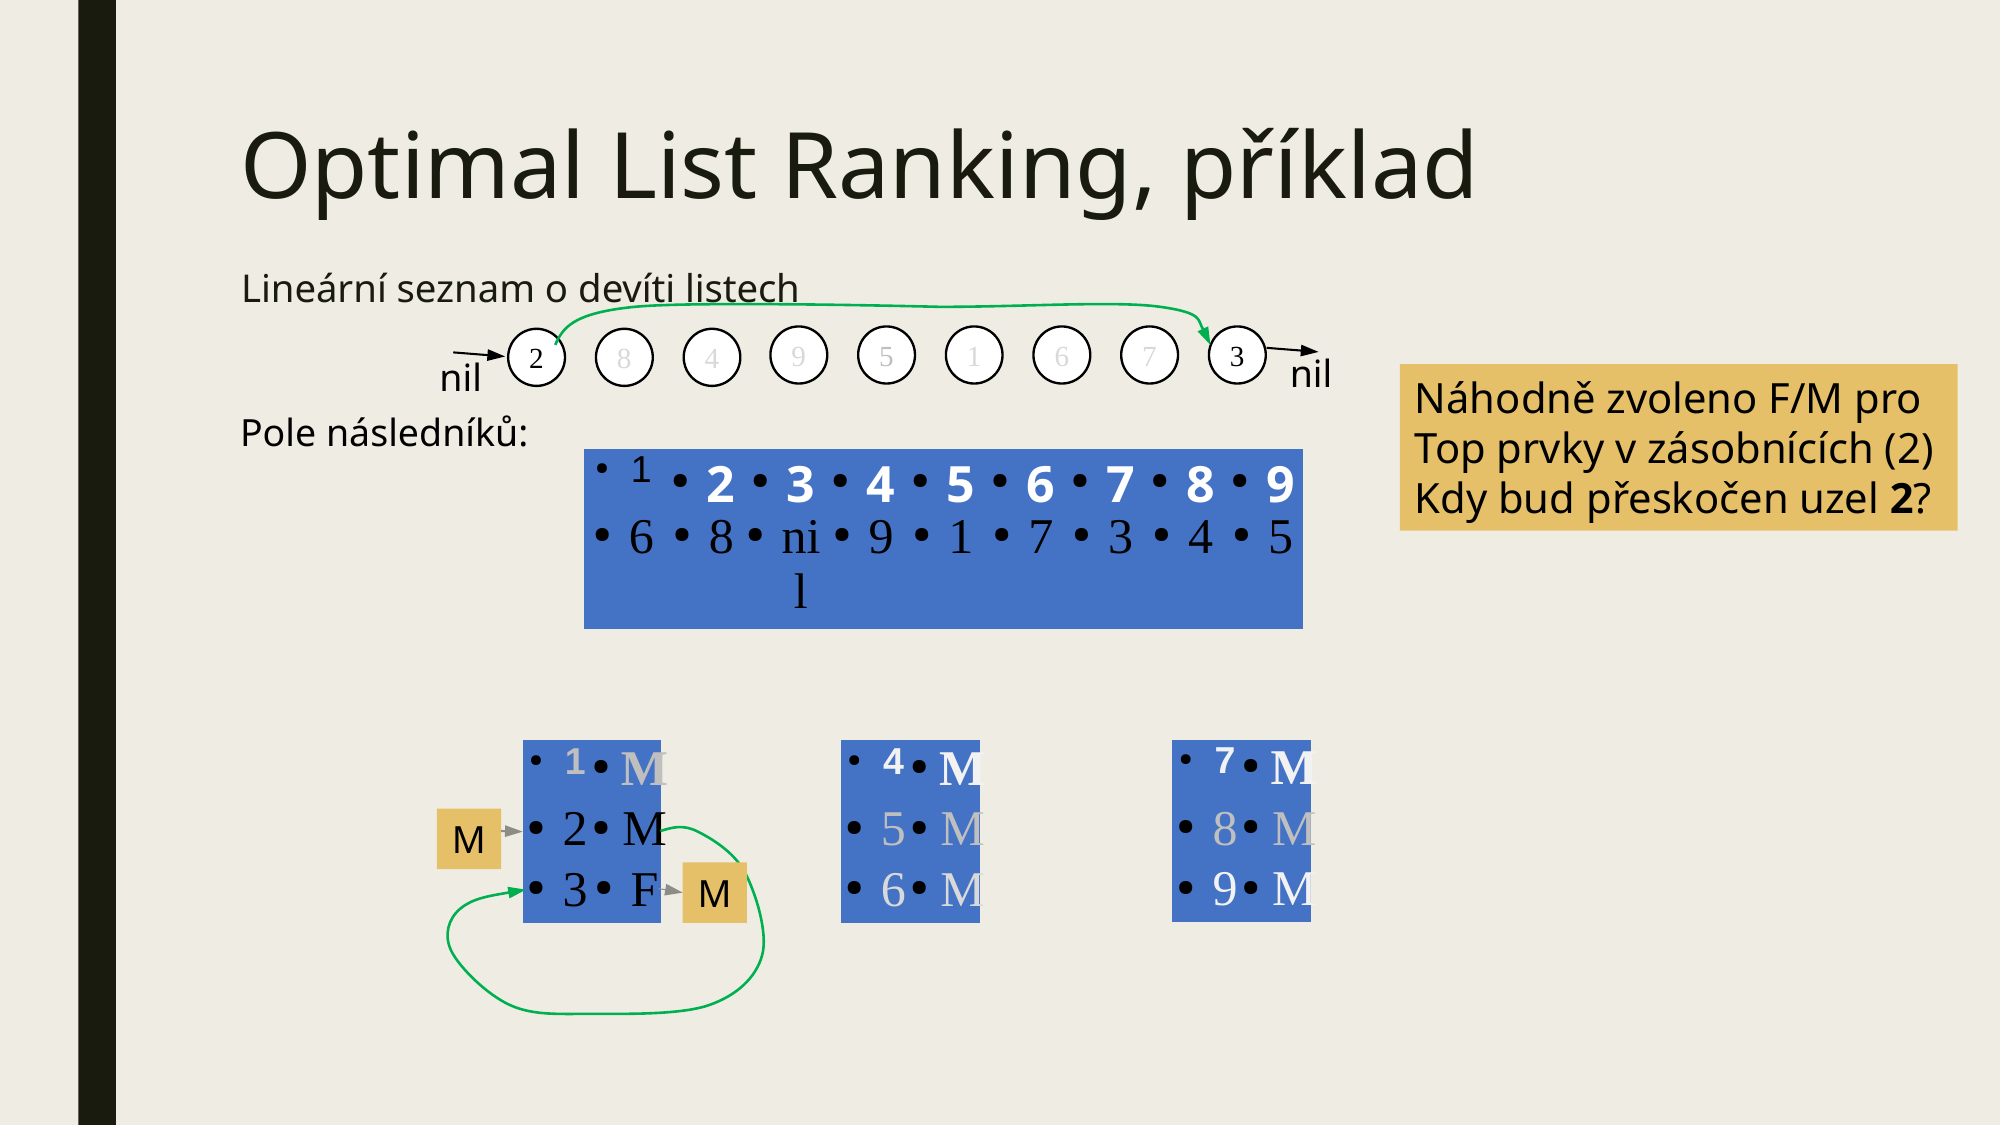

# Optimal List Ranking, příklad
 Lineární seznam o devíti listech
9
5
1
6
7
3
2
8
4
nil
nil
Náhodně zvoleno F/M pro
Top prvky v zásobnících (2)
Kdy bud přeskočen uzel 2?
Pole následníků:
| 1 | 2 | 3 | 4 | 5 | 6 | 7 | 8 | 9 |
| --- | --- | --- | --- | --- | --- | --- | --- | --- |
| 6 | 8 | nil | 9 | 1 | 7 | 3 | 4 | 5 |
| 7 | M |
| --- | --- |
| 8 | M |
| 9 | M |
| 1 | M |
| --- | --- |
| 2 | M |
| 3 | F |
| 4 | M |
| --- | --- |
| 5 | M |
| 6 | M |
M
M